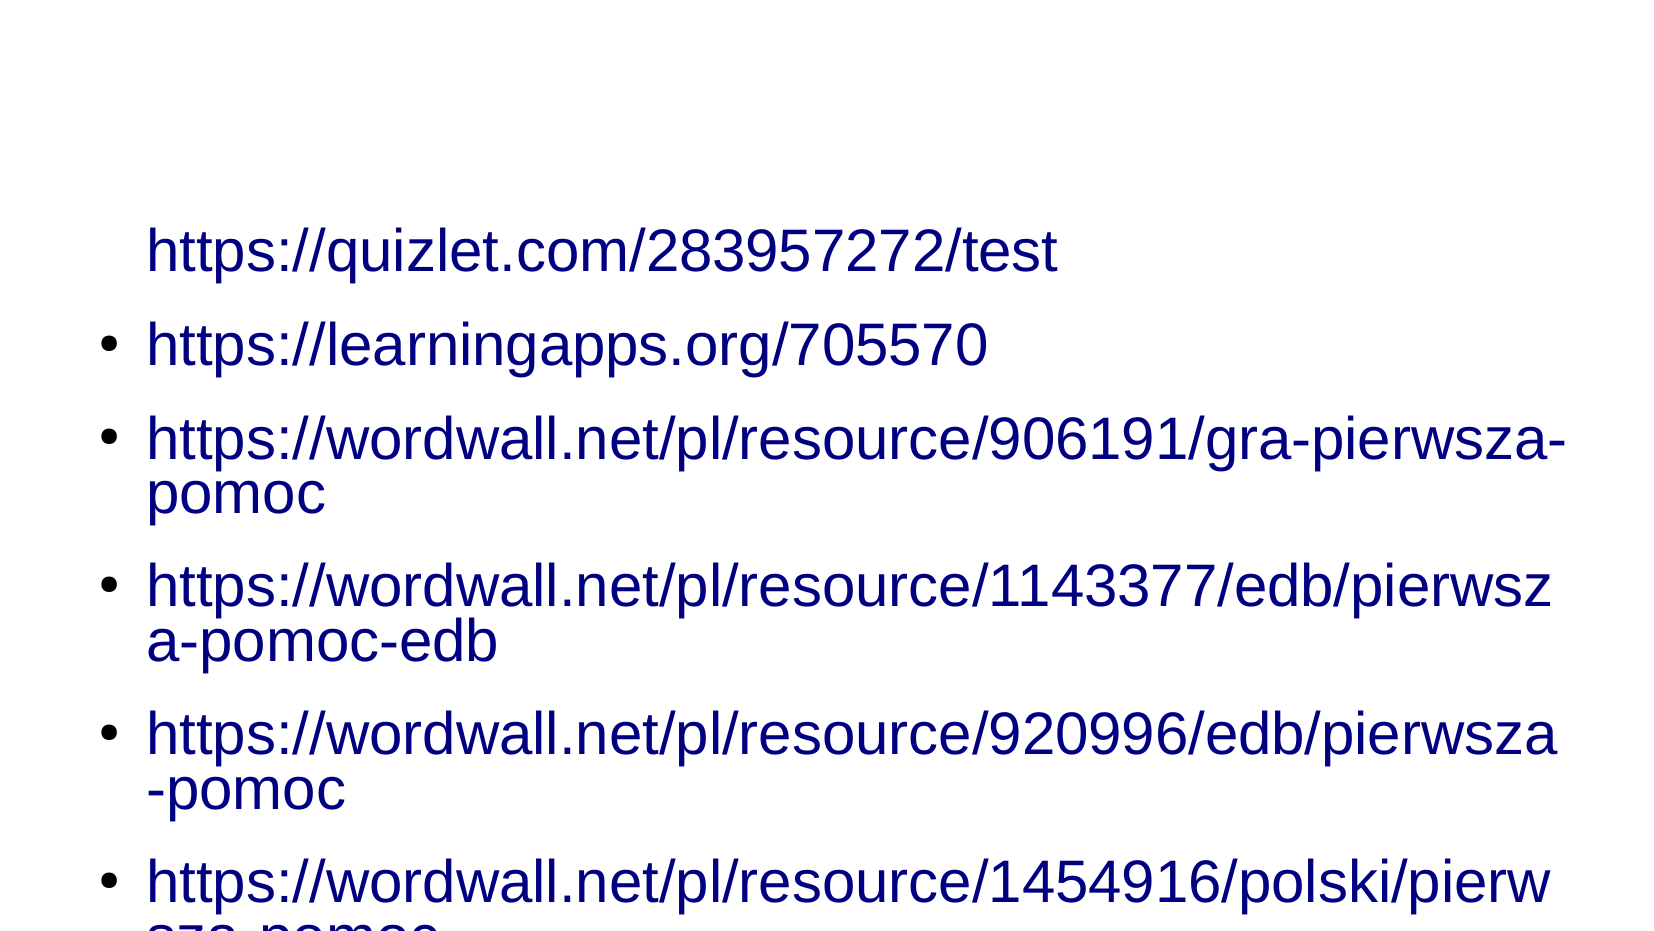

# https://quizlet.com/283957272/test
https://learningapps.org/705570
https://wordwall.net/pl/resource/906191/gra-pierwsza-pomoc
https://wordwall.net/pl/resource/1143377/edb/pierwsza-pomoc-edb
https://wordwall.net/pl/resource/920996/edb/pierwsza-pomoc
https://wordwall.net/pl/resource/1454916/polski/pierwsza-pomoc